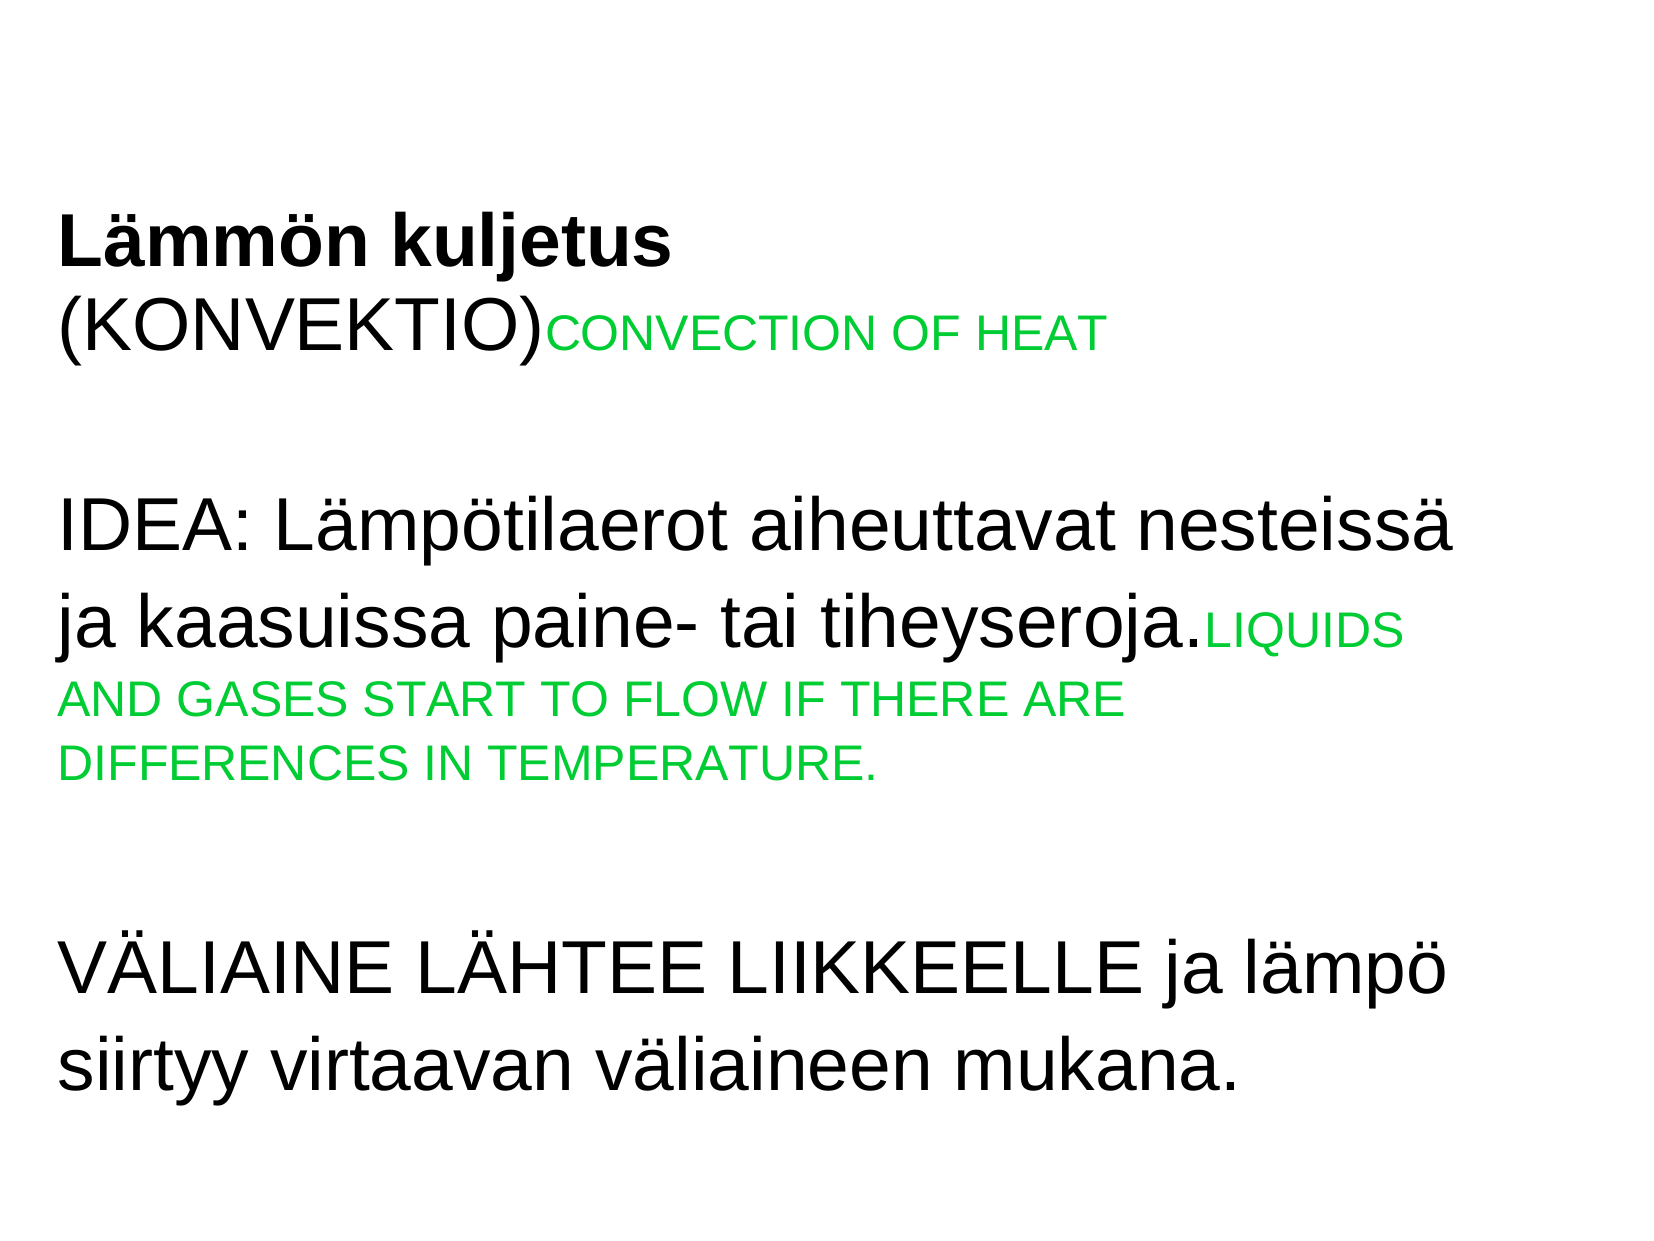

Lämmön kuljetus (KONVEKTIO)CONVECTION OF HEAT
IDEA: Lämpötilaerot aiheuttavat nesteissä ja kaasuissa paine- tai tiheyseroja.LIQUIDS AND GASES START TO FLOW IF THERE ARE DIFFERENCES IN TEMPERATURE.
VÄLIAINE LÄHTEE LIIKKEELLE ja lämpö siirtyy virtaavan väliaineen mukana.